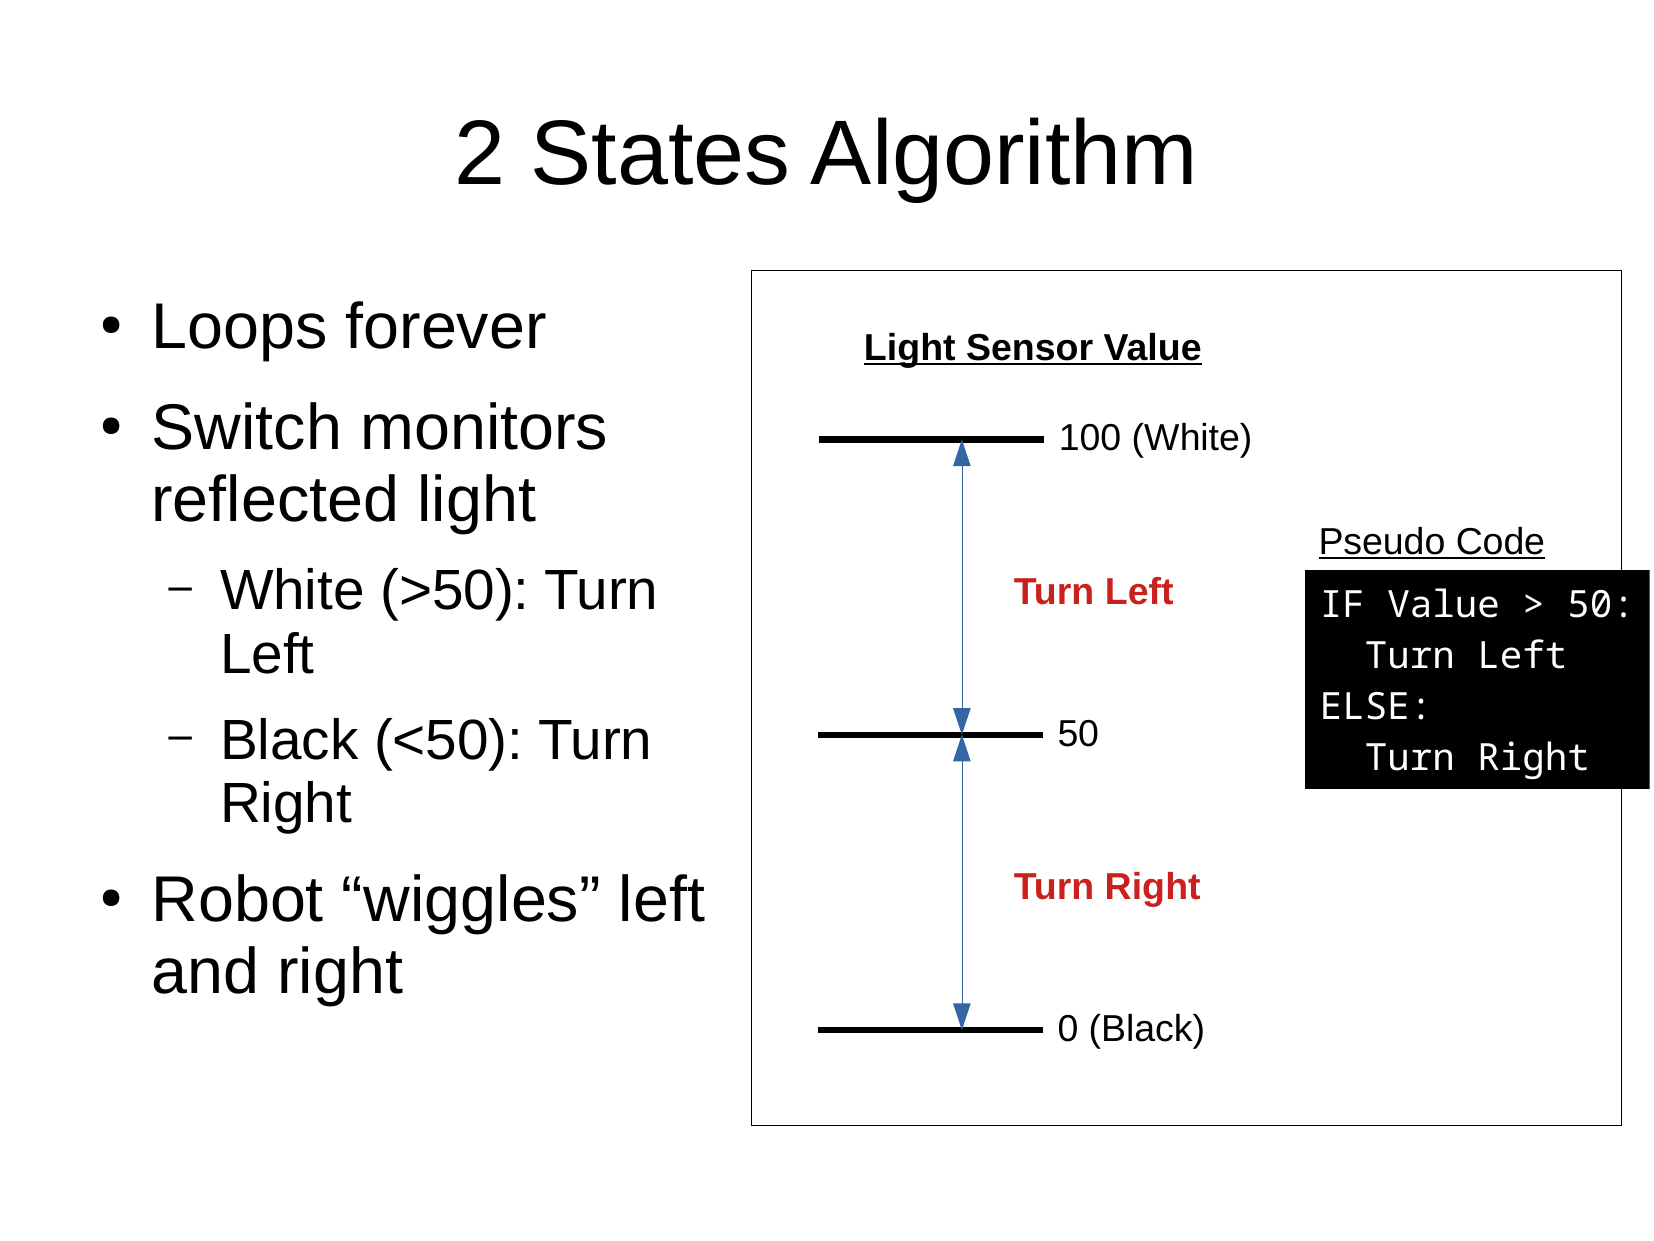

# 2 States Algorithm
Light Sensor Value
100 (White)
Pseudo Code
Turn Left
IF Value > 50:
 Turn Left
ELSE:
 Turn Right
50
Turn Right
0 (Black)
Loops forever
Switch monitors reflected light
White (>50): Turn Left
Black (<50): Turn Right
Robot “wiggles” left and right